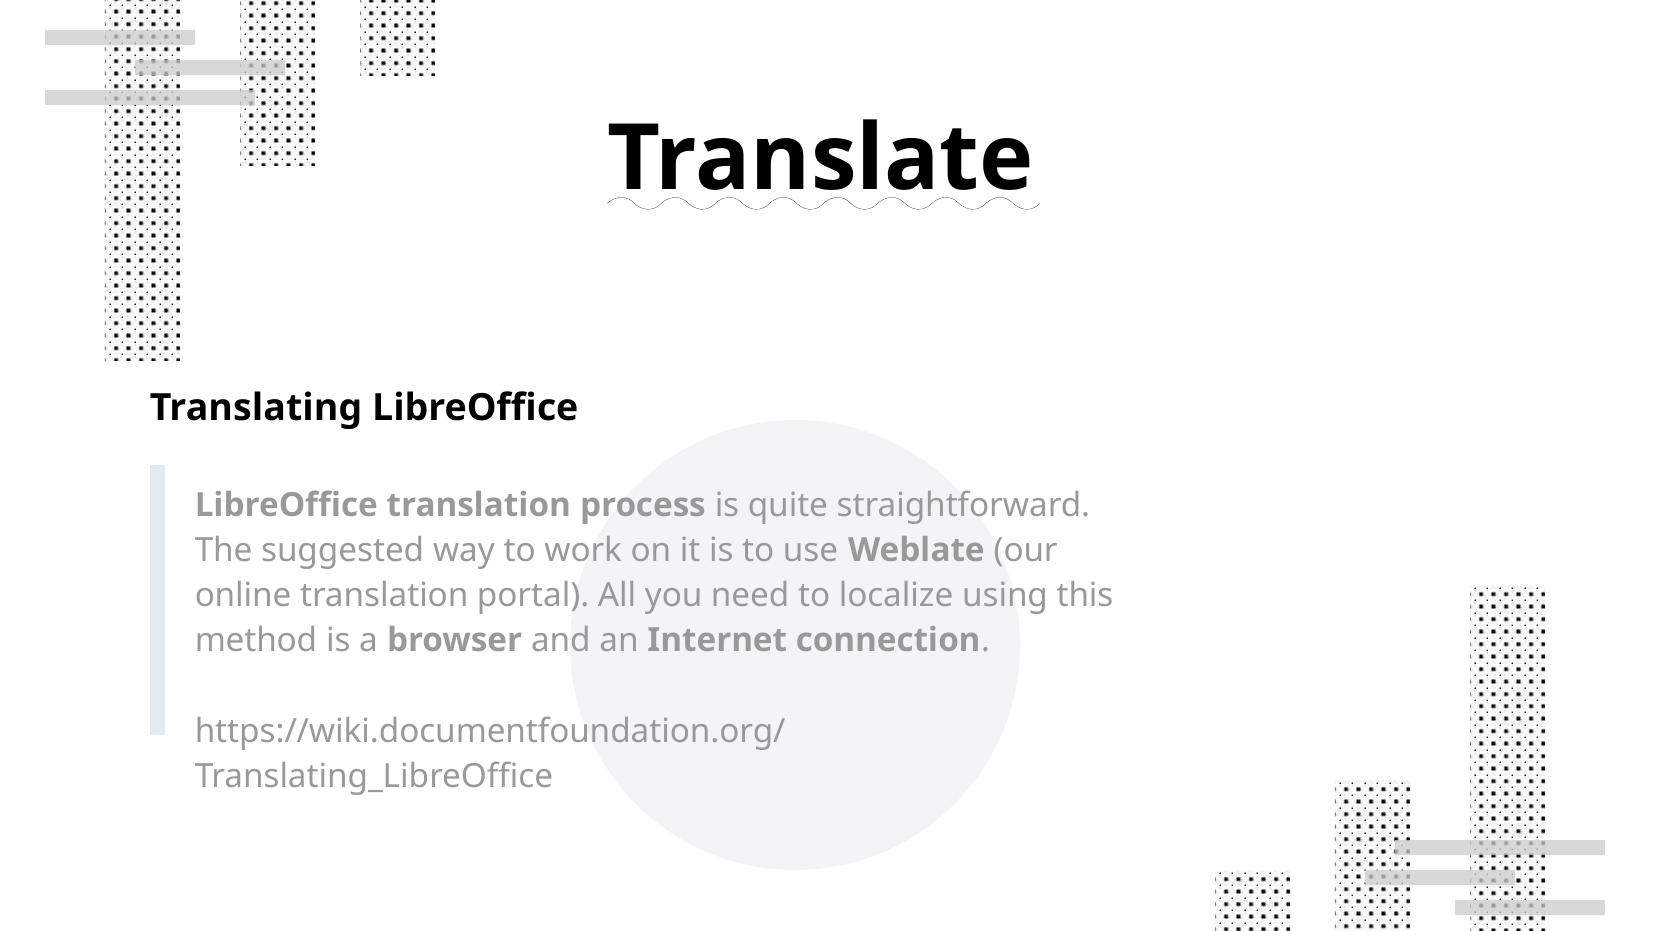

# Translate
Translating LibreOffice
LibreOffice translation process is quite straightforward. The suggested way to work on it is to use Weblate (our online translation portal). All you need to localize using this method is a browser and an Internet connection.
https://wiki.documentfoundation.org/Translating_LibreOffice